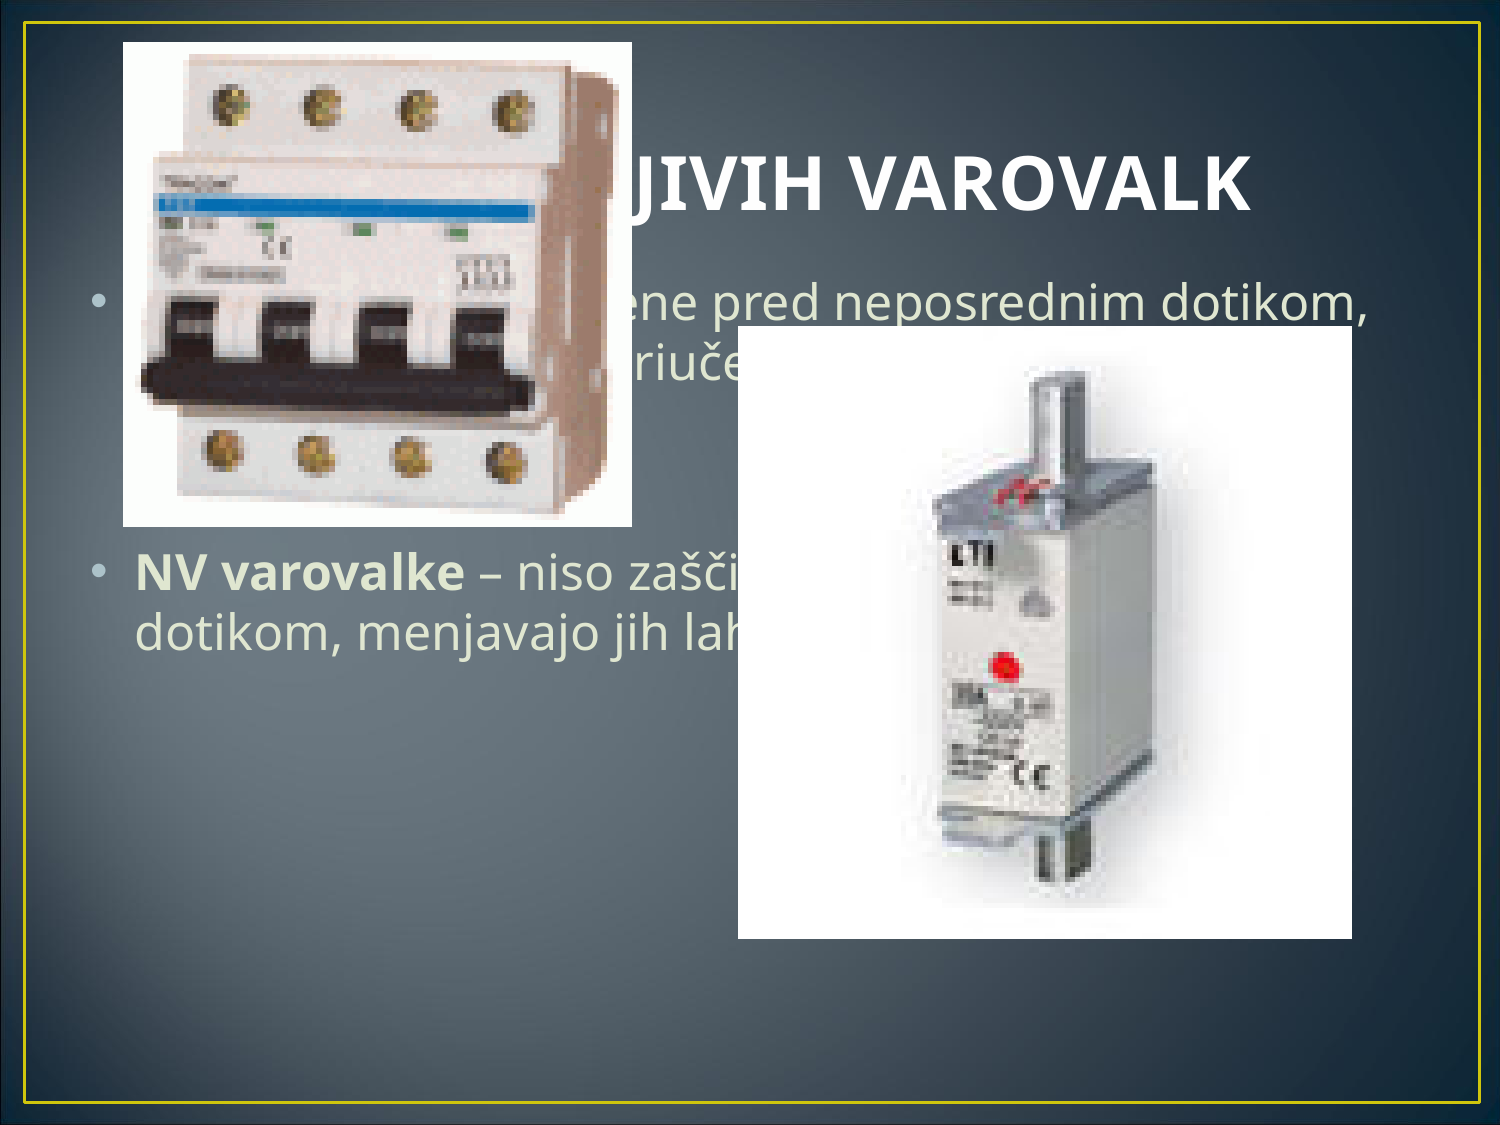

# VRSTE TALJIVIH VAROVALK
D varovalke – zaščitene pred neposrednim dotikom, menjavajo jih lahko priučene osebe,
NV varovalke – niso zaščitene pred neposrednim dotikom, menjavajo jih lahko le poučene osebe.